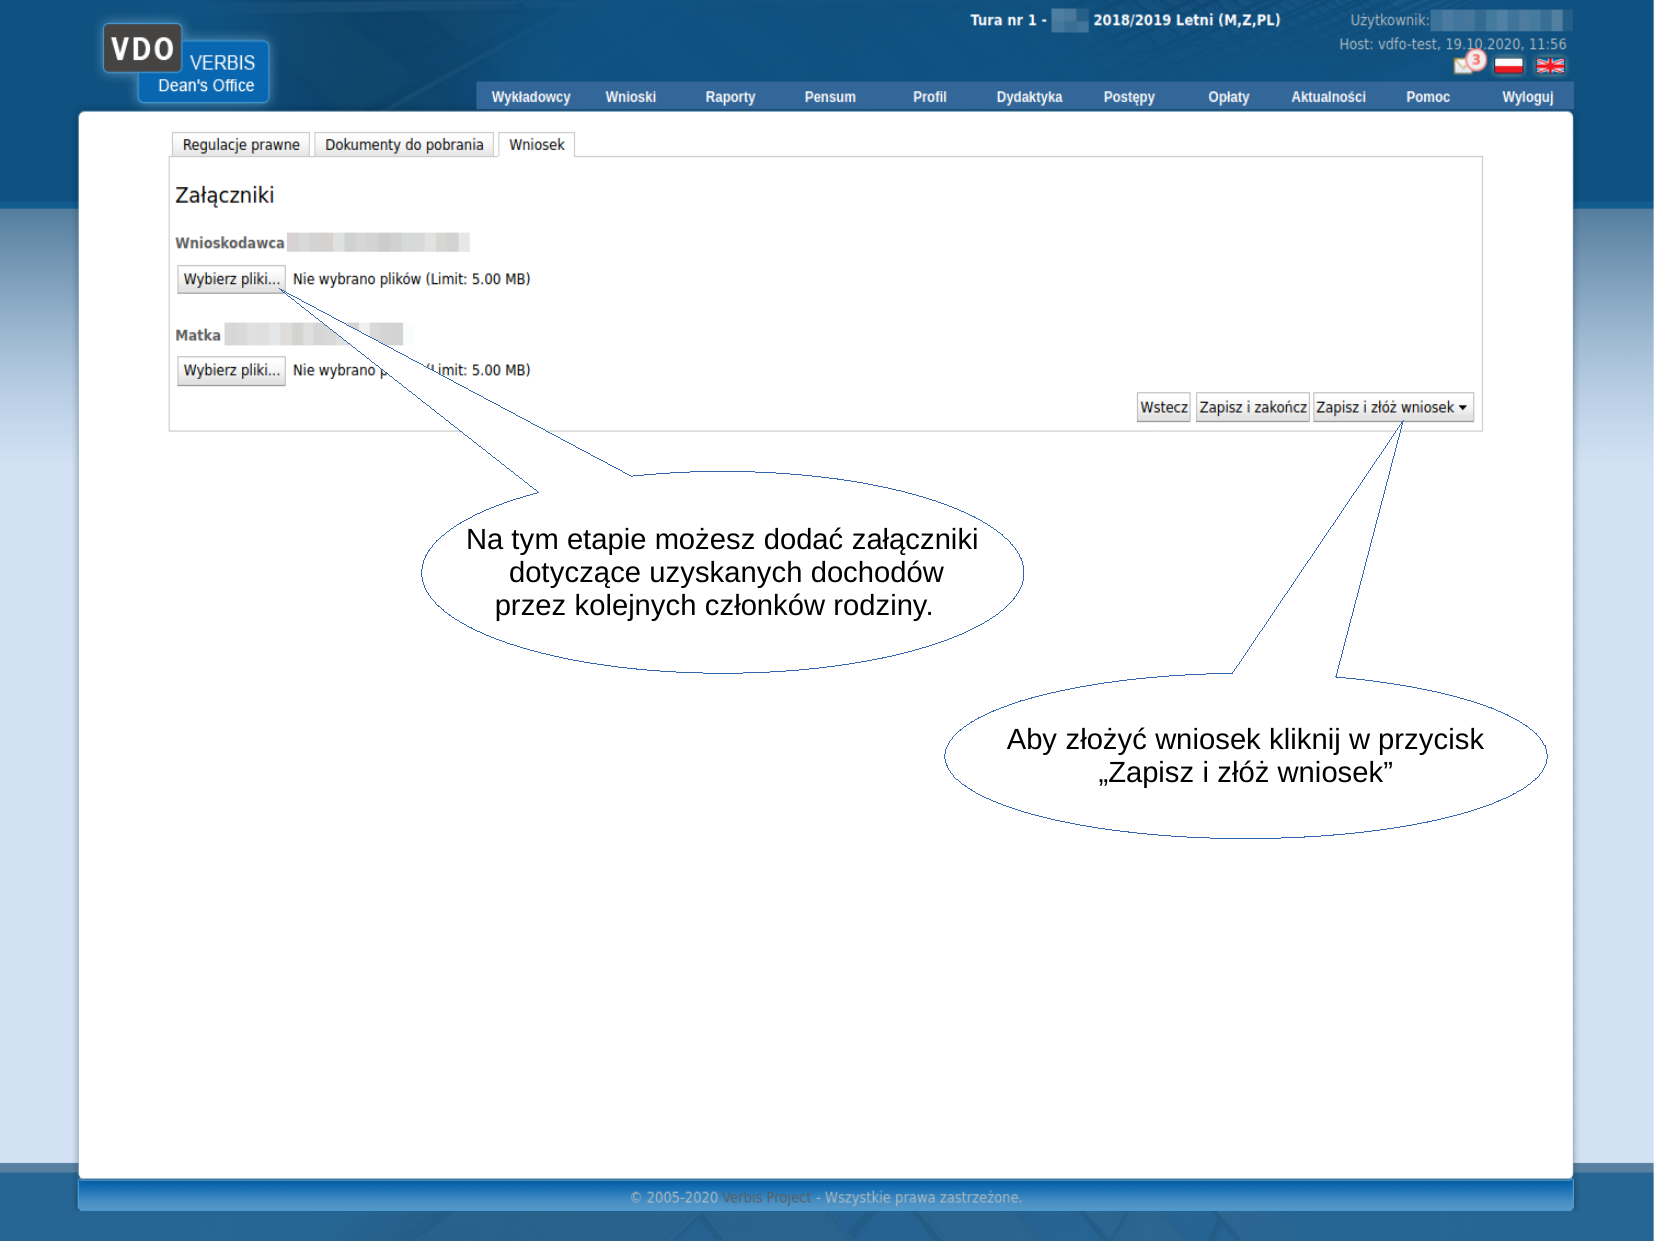

Na tym etapie możesz dodać załączniki
 dotyczące uzyskanych dochodów
przez kolejnych członków rodziny.
Aby złożyć wniosek kliknij w przycisk
„Zapisz i złóż wniosek”
© 2020 Verbis - wszystkie prawa zastrzeżone